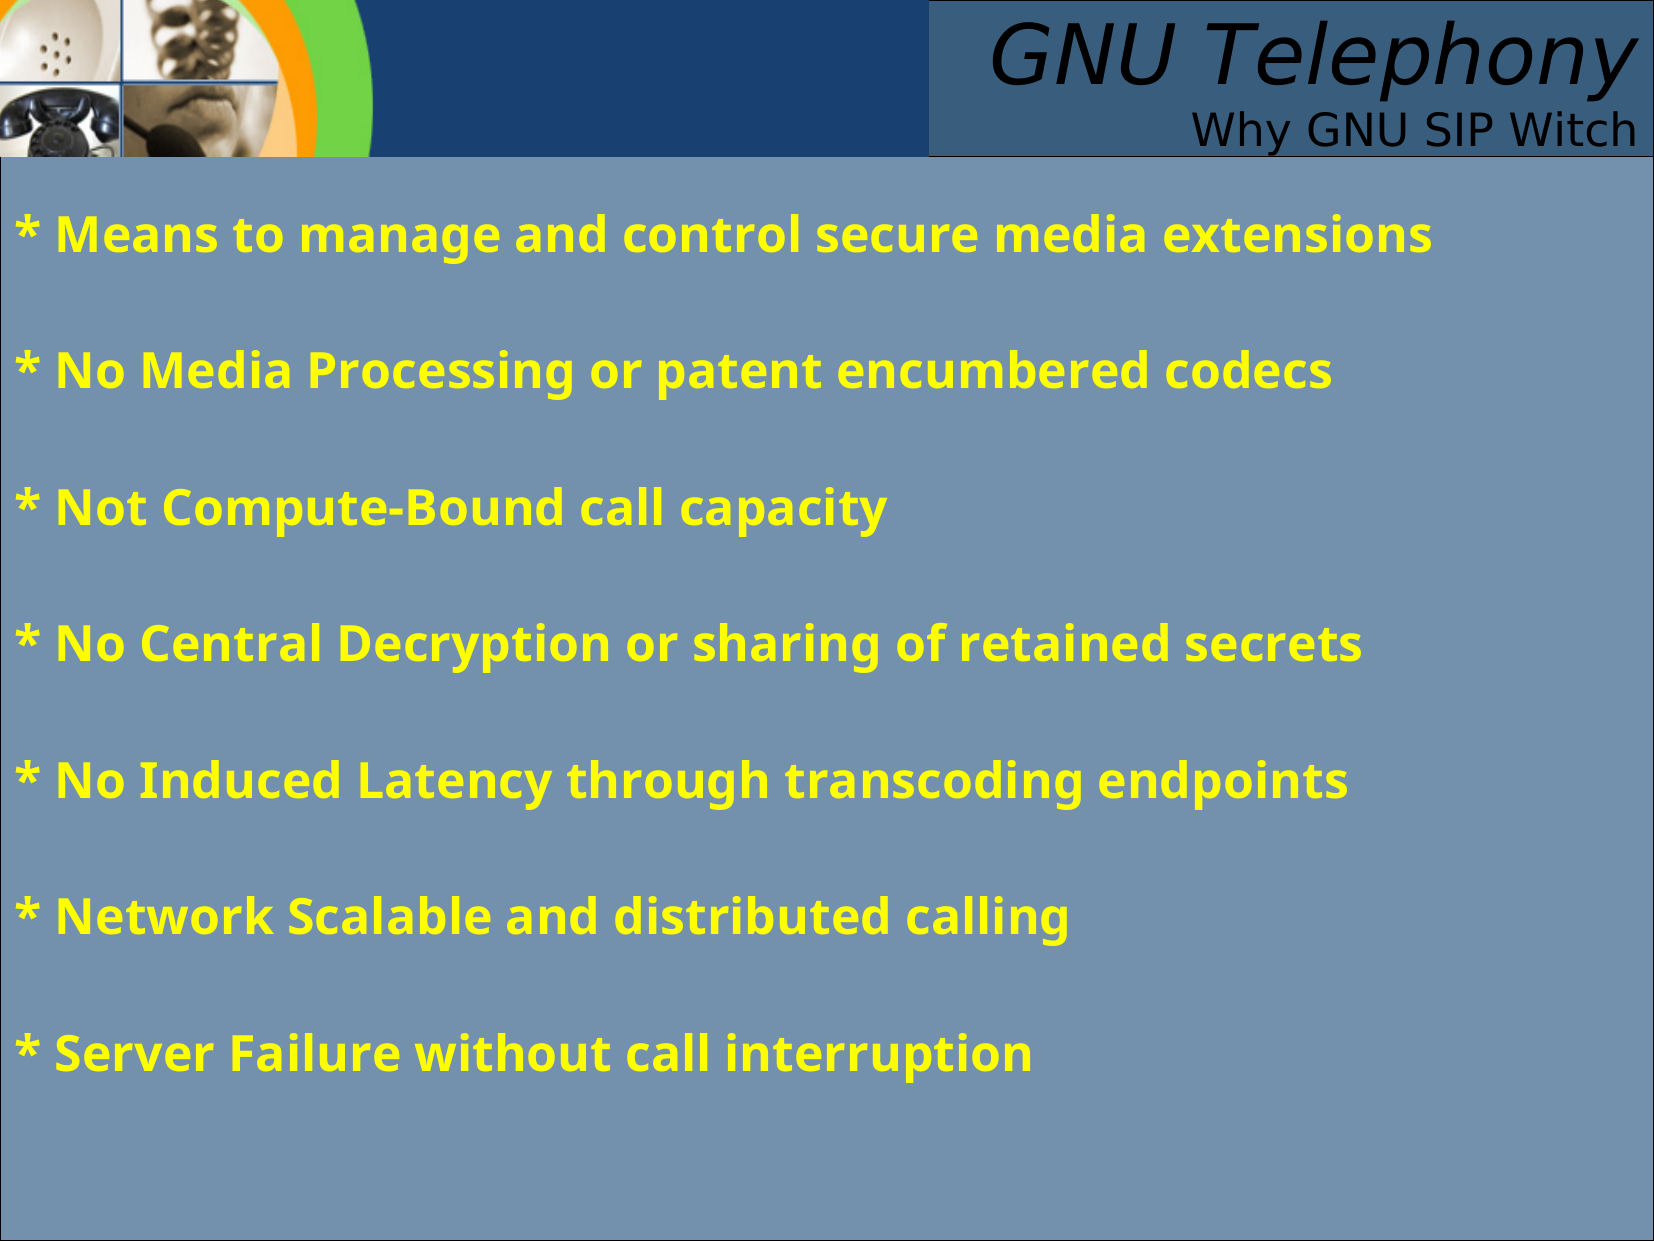

GNU Telephony
Why GNU SIP Witch
* Means to manage and control secure media extensions
* No Media Processing or patent encumbered codecs
* Not Compute-Bound call capacity
* No Central Decryption or sharing of retained secrets
* No Induced Latency through transcoding endpoints
* Network Scalable and distributed calling
* Server Failure without call interruption